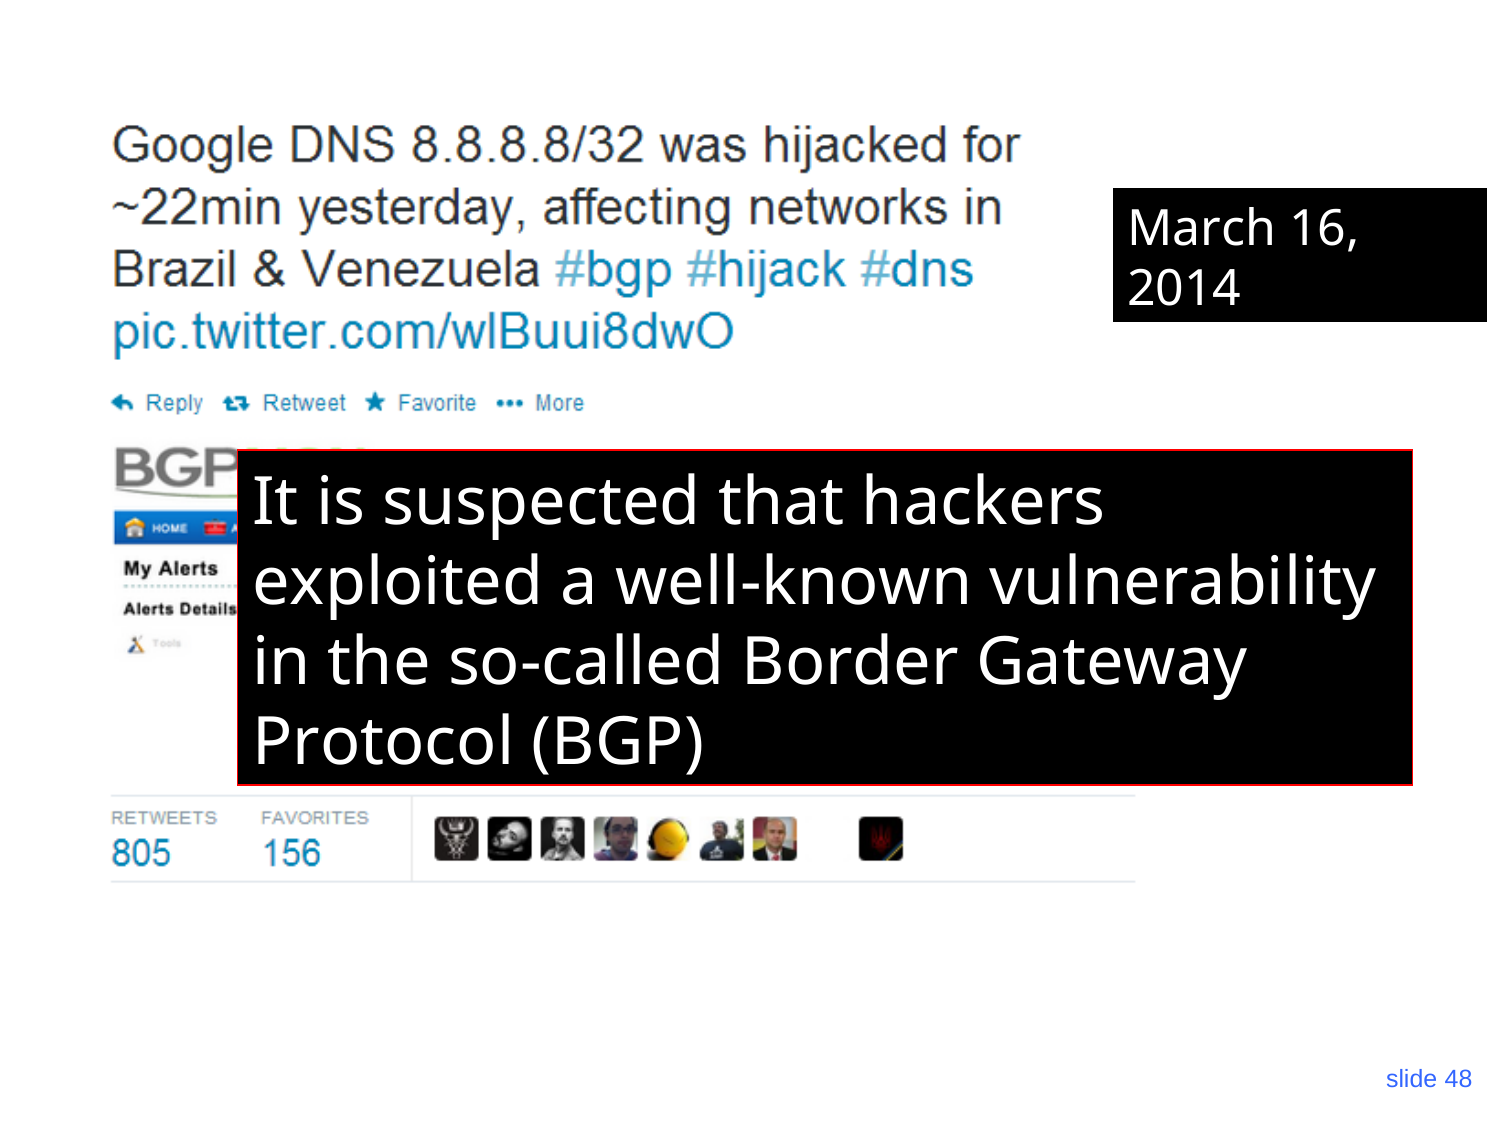

March 16, 2014
It is suspected that hackers exploited a well-known vulnerability in the so-called Border Gateway Protocol (BGP)
slide